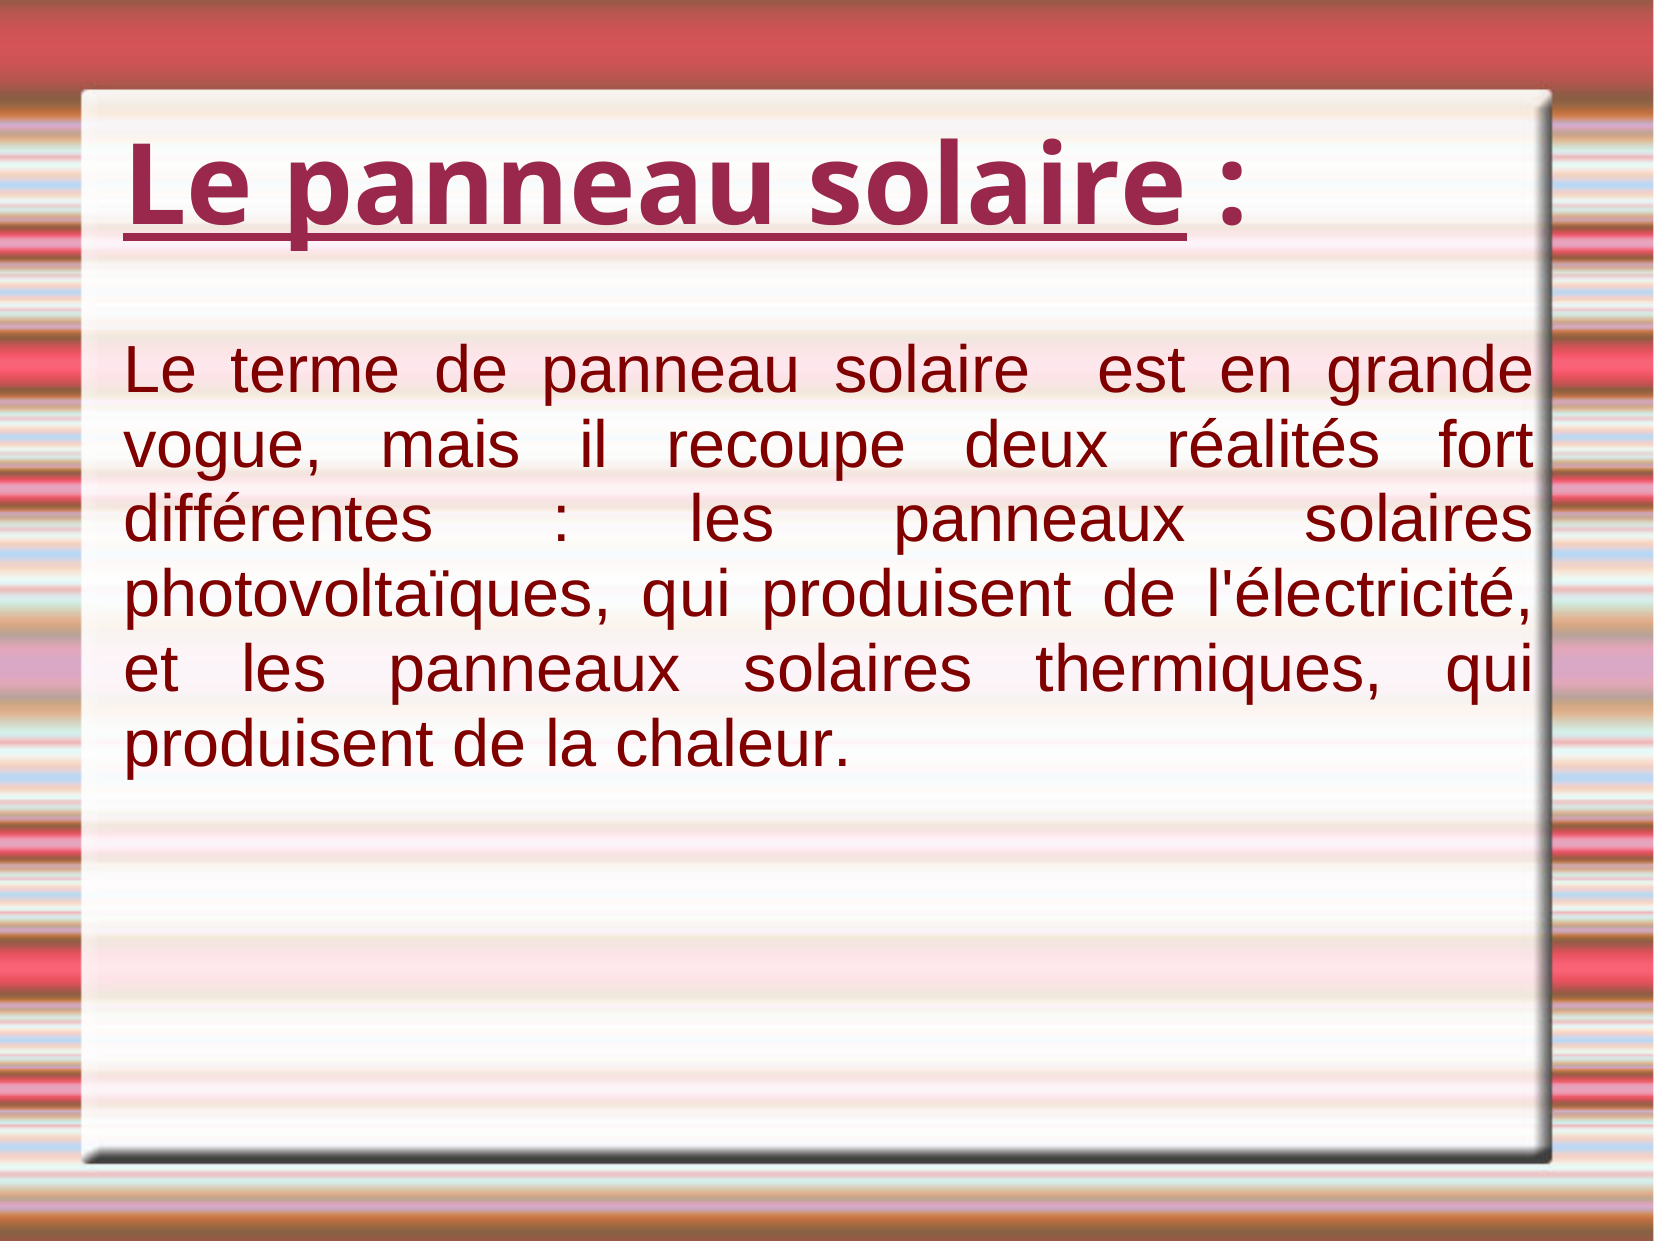

# Le panneau solaire :
Le terme de panneau solaire est en grande vogue, mais il recoupe deux réalités fort différentes : les panneaux solaires photovoltaïques, qui produisent de l'électricité, et les panneaux solaires thermiques, qui produisent de la chaleur.